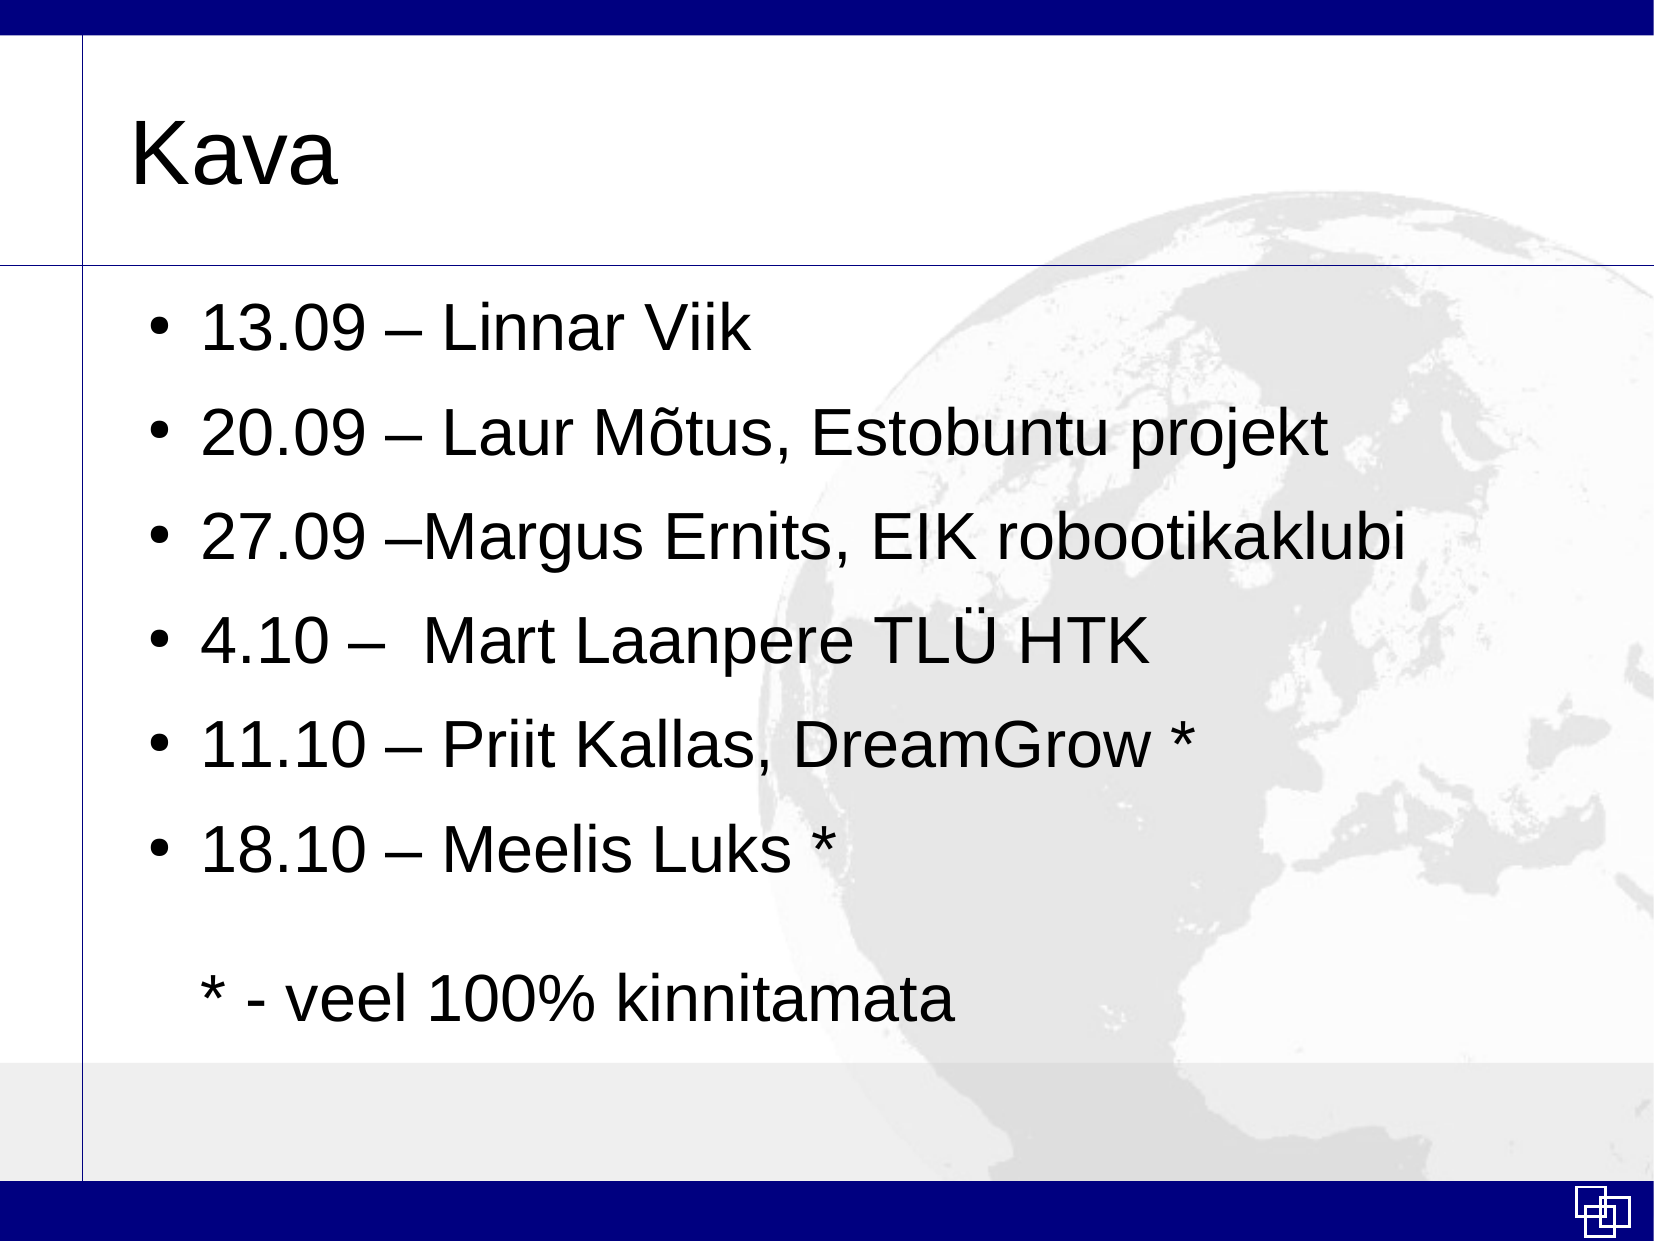

# Kava
13.09 – Linnar Viik
20.09 – Laur Mõtus, Estobuntu projekt
27.09 –Margus Ernits, EIK robootikaklubi
4.10 – Mart Laanpere TLÜ HTK
11.10 – Priit Kallas, DreamGrow *
18.10 – Meelis Luks *
* - veel 100% kinnitamata